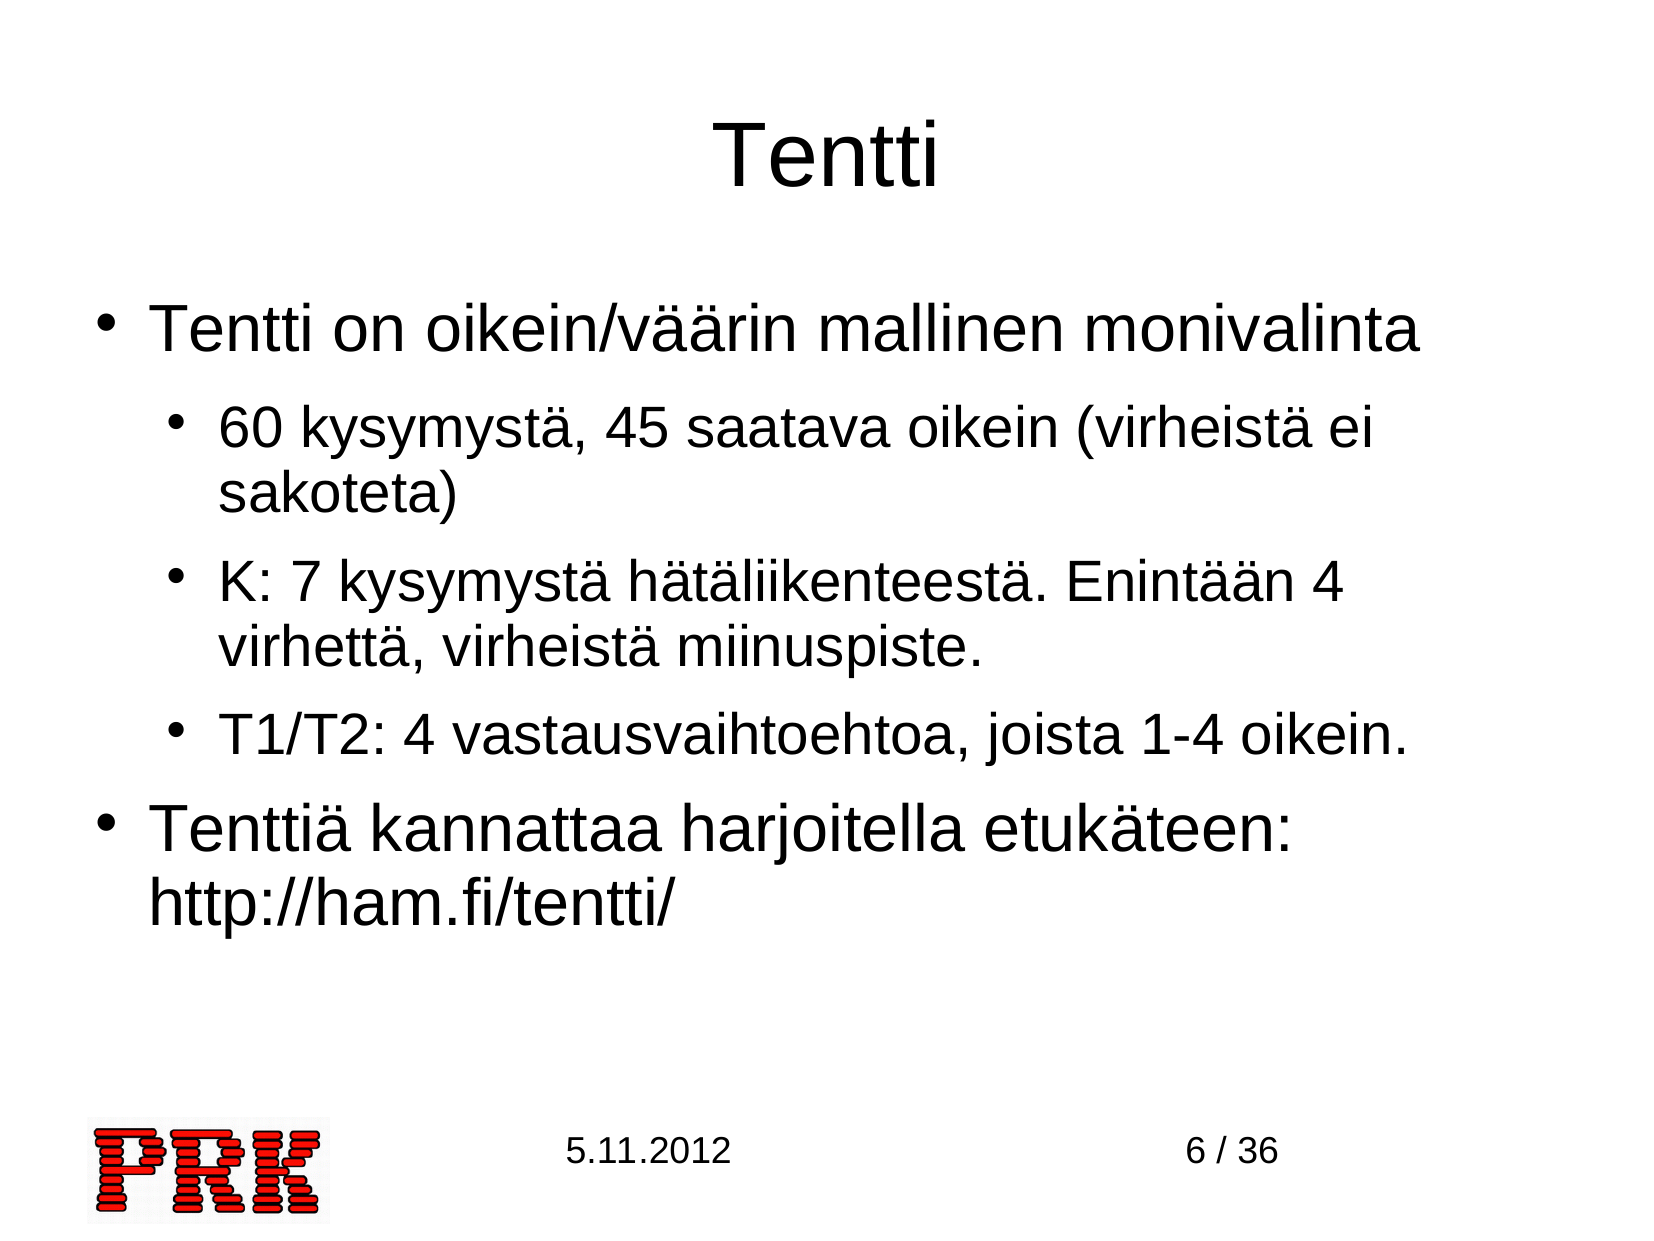

# Tentti
Tentti on oikein/väärin mallinen monivalinta
60 kysymystä, 45 saatava oikein (virheistä ei sakoteta)
K: 7 kysymystä hätäliikenteestä. Enintään 4 virhettä, virheistä miinuspiste.
T1/T2: 4 vastausvaihtoehtoa, joista 1-4 oikein.
Tenttiä kannattaa harjoitella etukäteen: http://ham.fi/tentti/
6